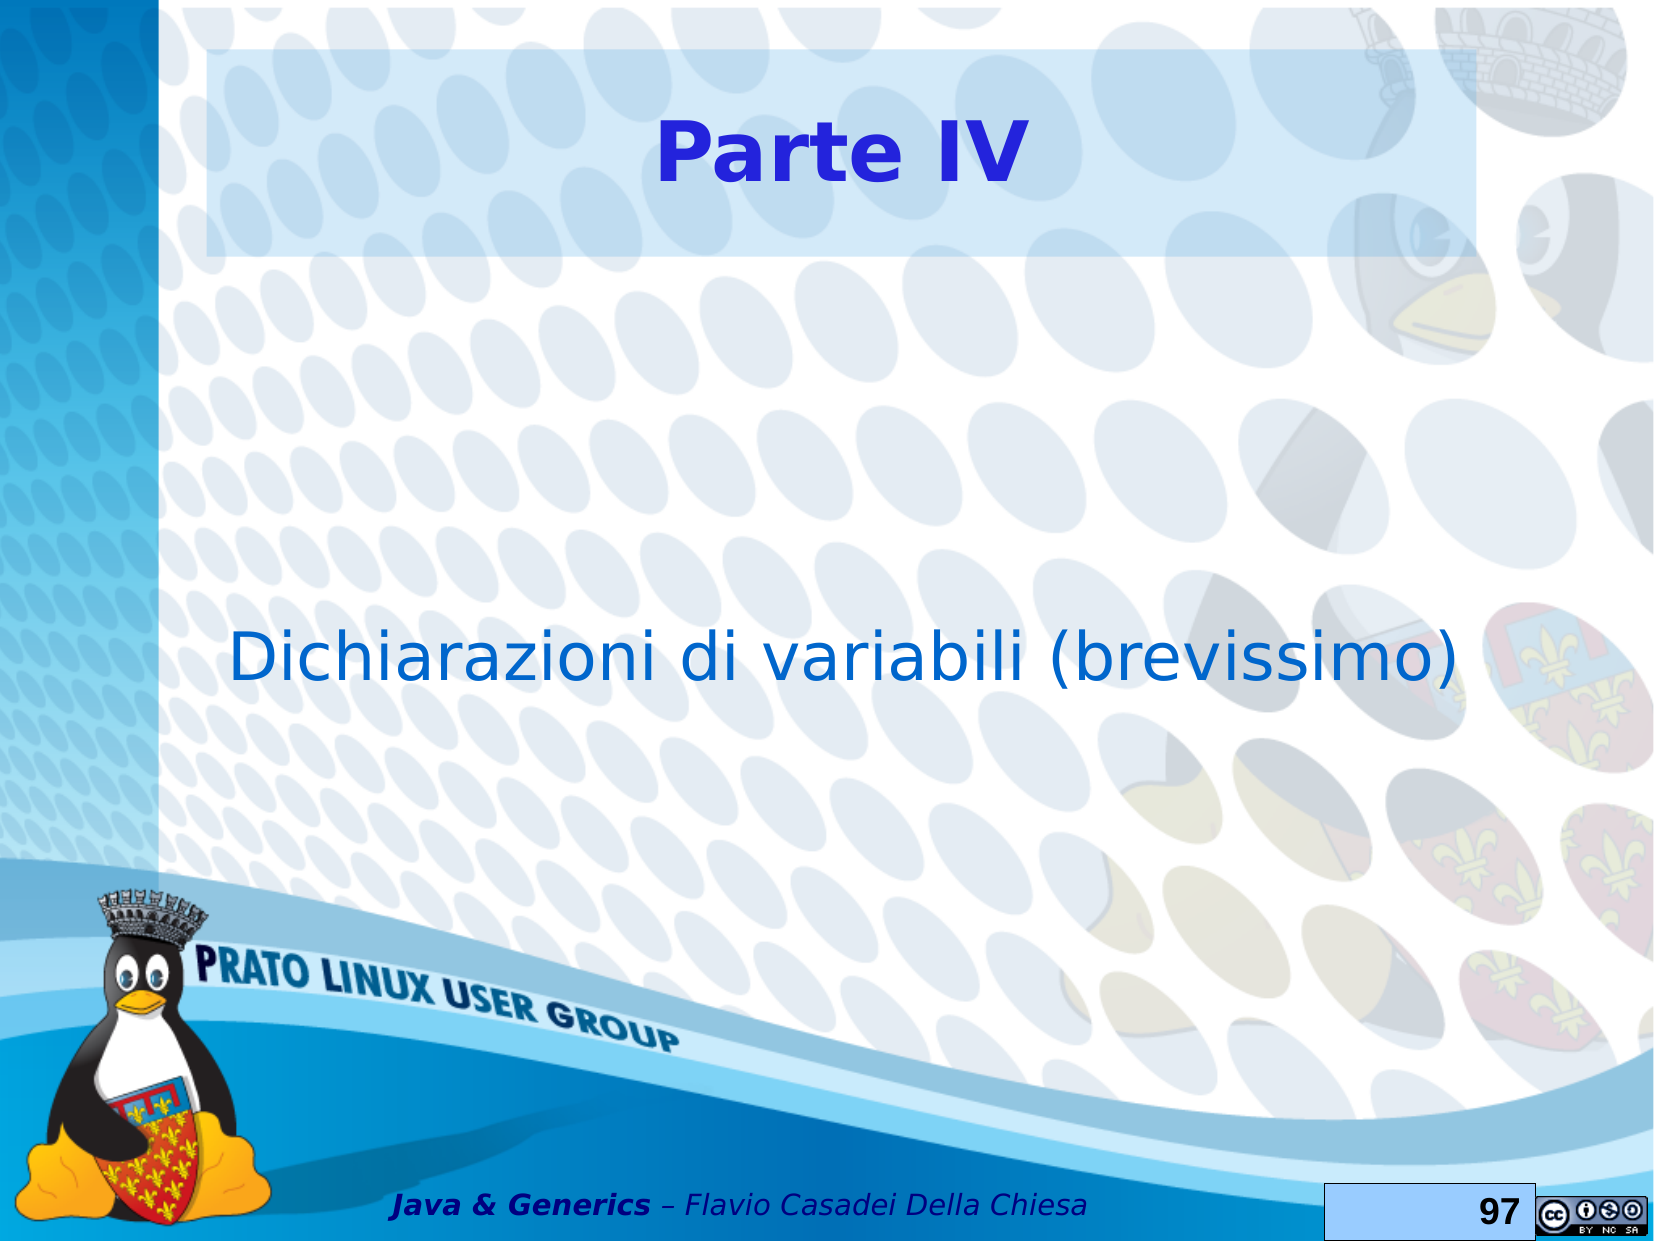

# Parte IV
Dichiarazioni di variabili (brevissimo)